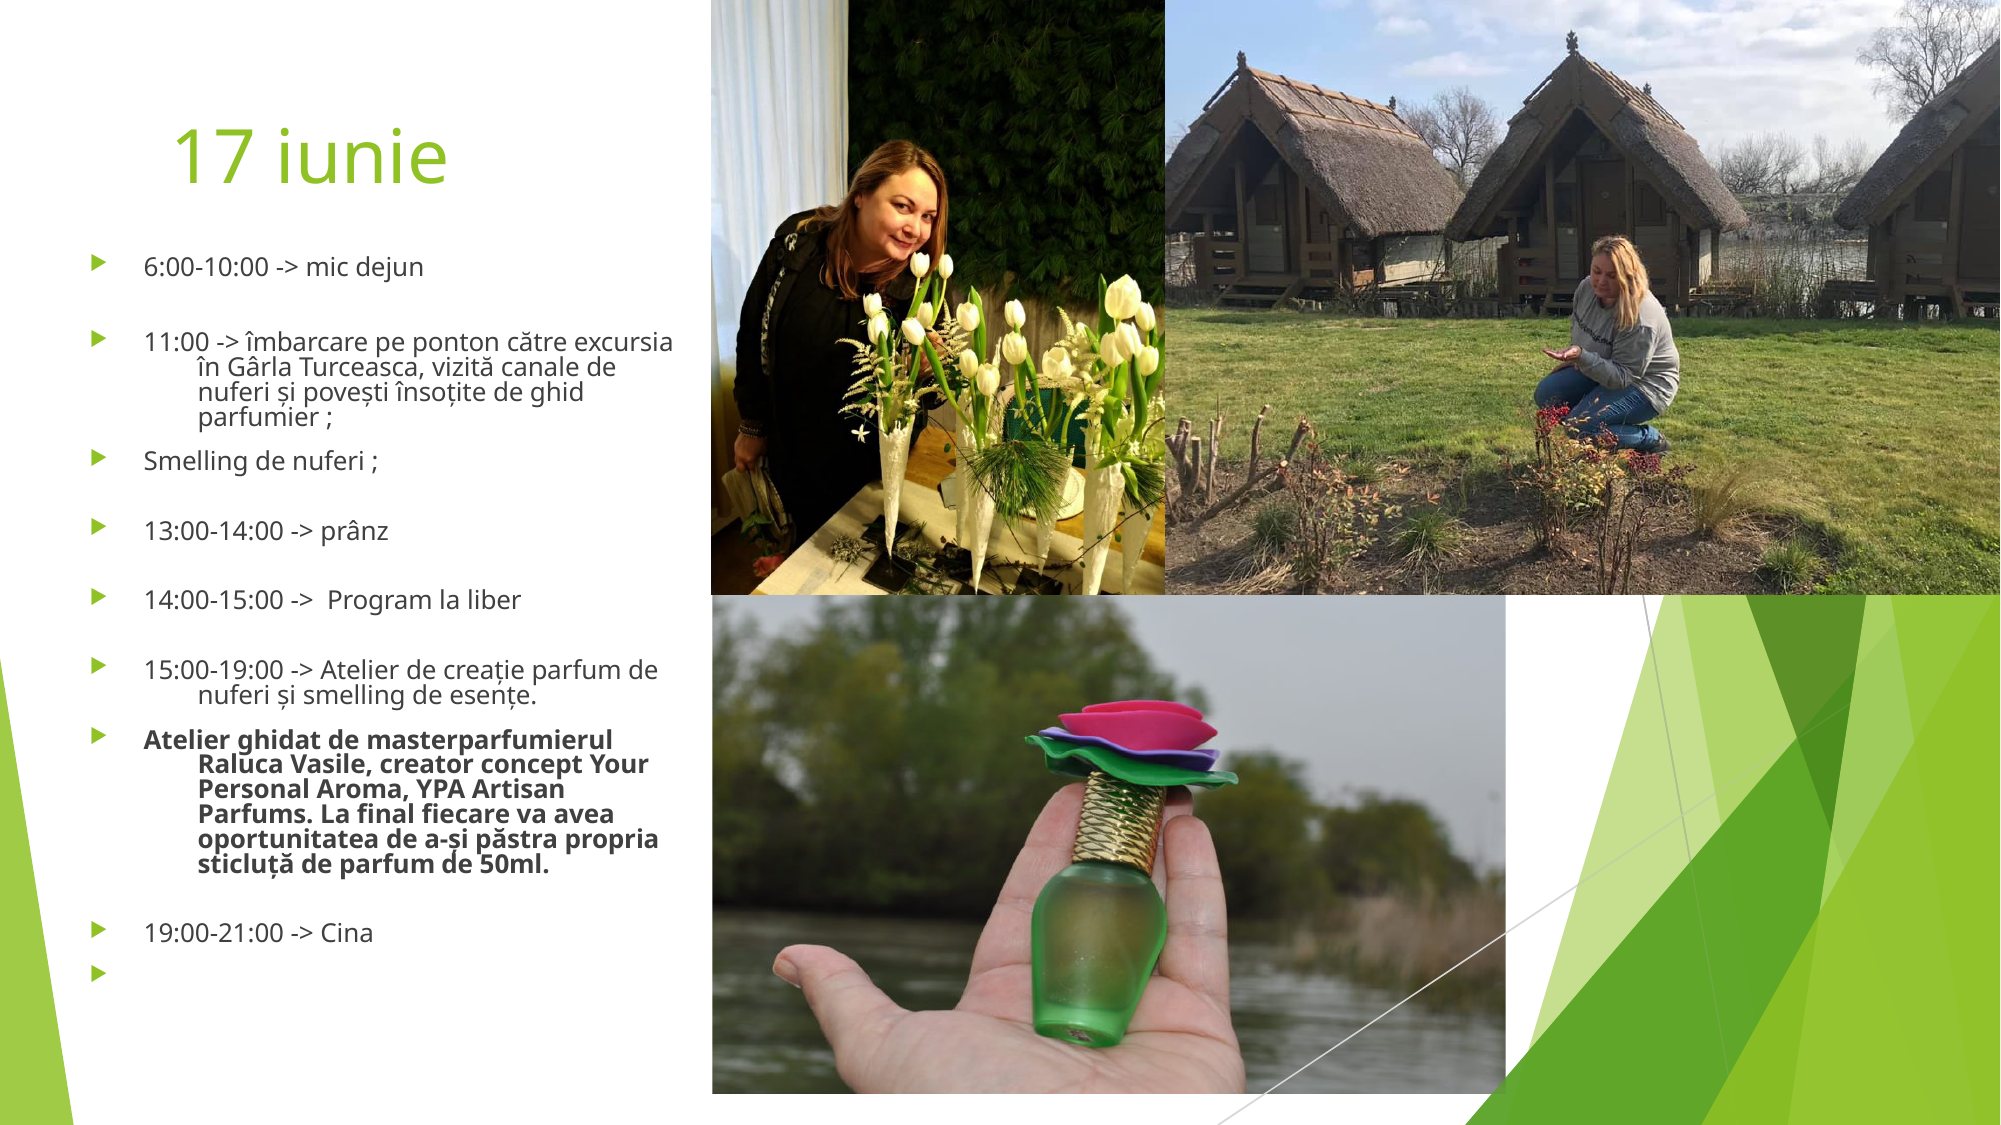

# 17 iunie
6:00-10:00 -> mic dejun
11:00 -> îmbarcare pe ponton către excursia în Gârla Turceasca, vizită canale de nuferi și povești însoțite de ghid parfumier ;
Smelling de nuferi ;
13:00-14:00 -> prânz
14:00-15:00 ->  Program la liber
15:00-19:00 -> Atelier de creație parfum de nuferi și smelling de esenţe.
Atelier ghidat de masterparfumierul Raluca Vasile, creator concept Your Personal Aroma, YPA Artisan Parfums. La final fiecare va avea oportunitatea de a-și păstra propria sticluță de parfum de 50ml.
19:00-21:00 -> Cina